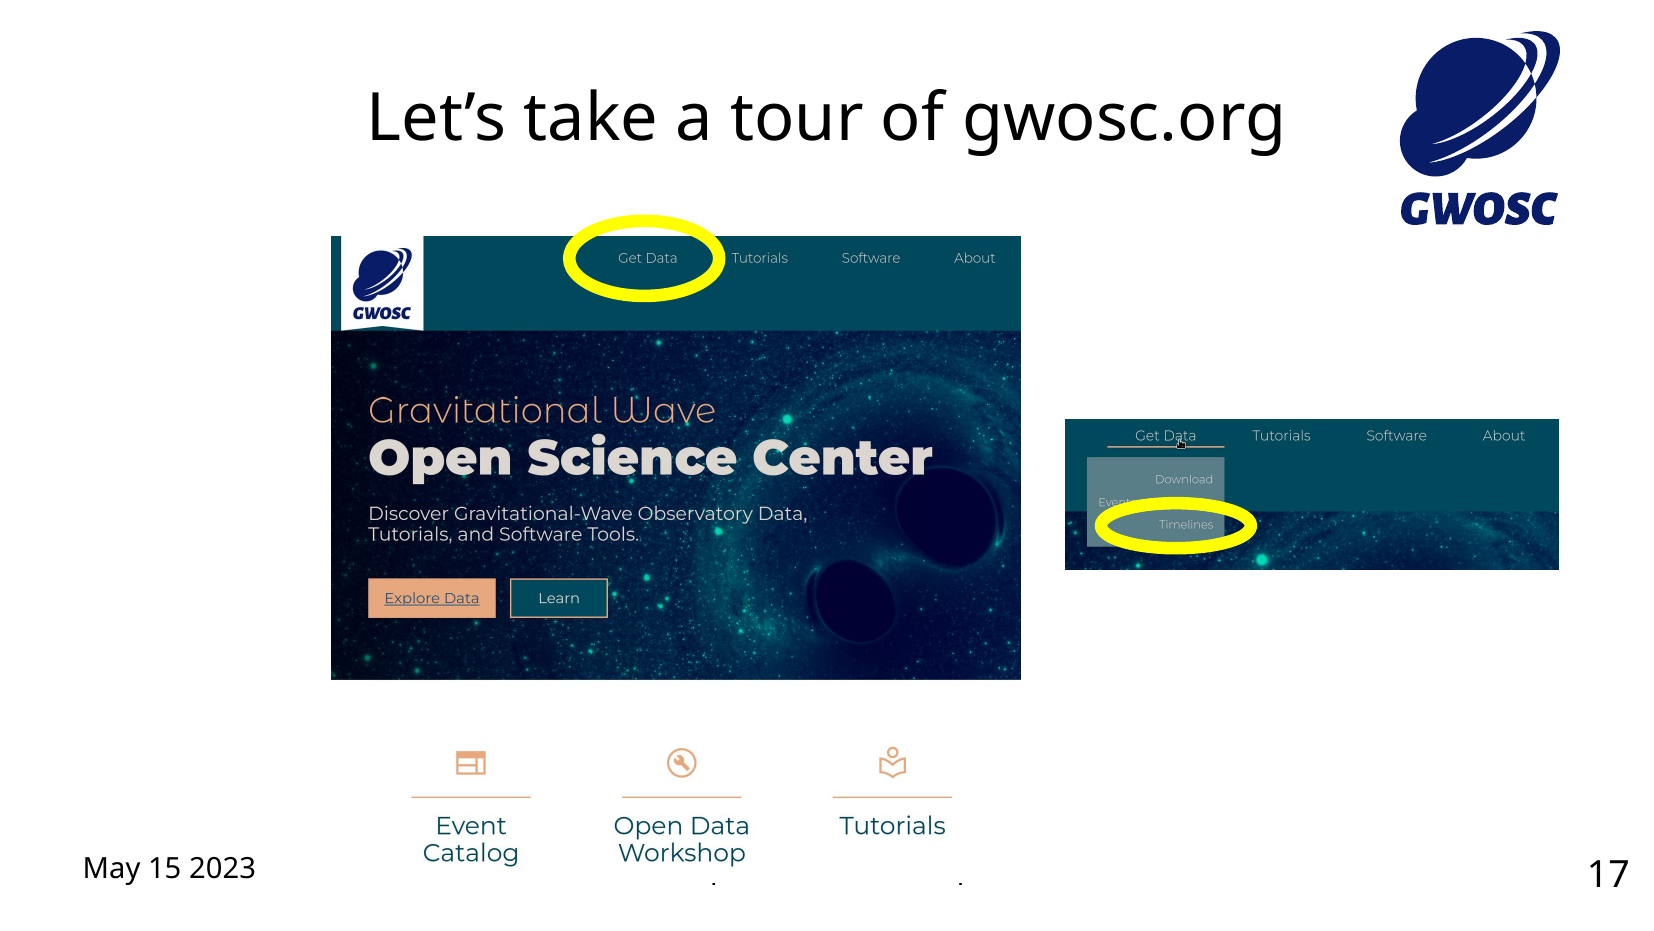

# Let’s take a tour of gwosc.org
May 15 2023
GW open data workshop #6
17